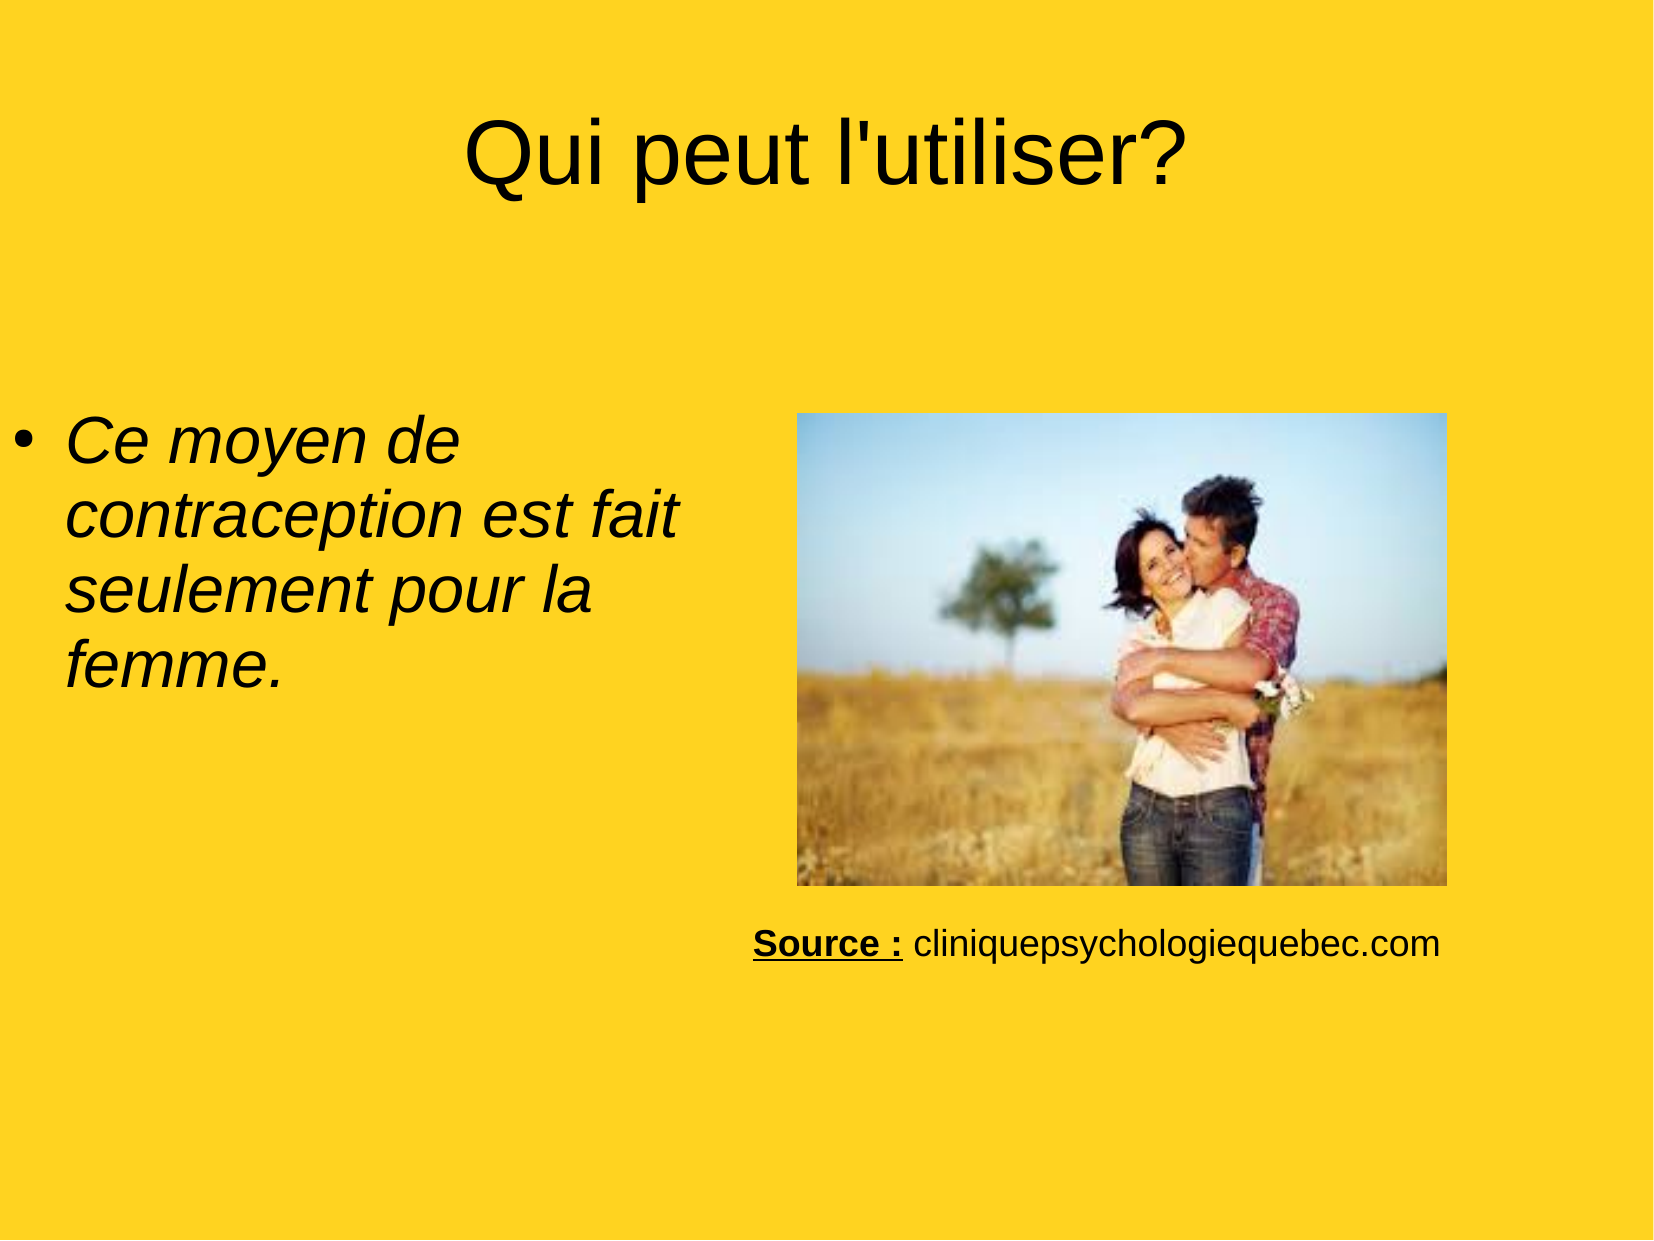

# Qui peut l'utiliser?
Ce moyen de contraception est fait seulement pour la femme.
Source : cliniquepsychologiequebec.com